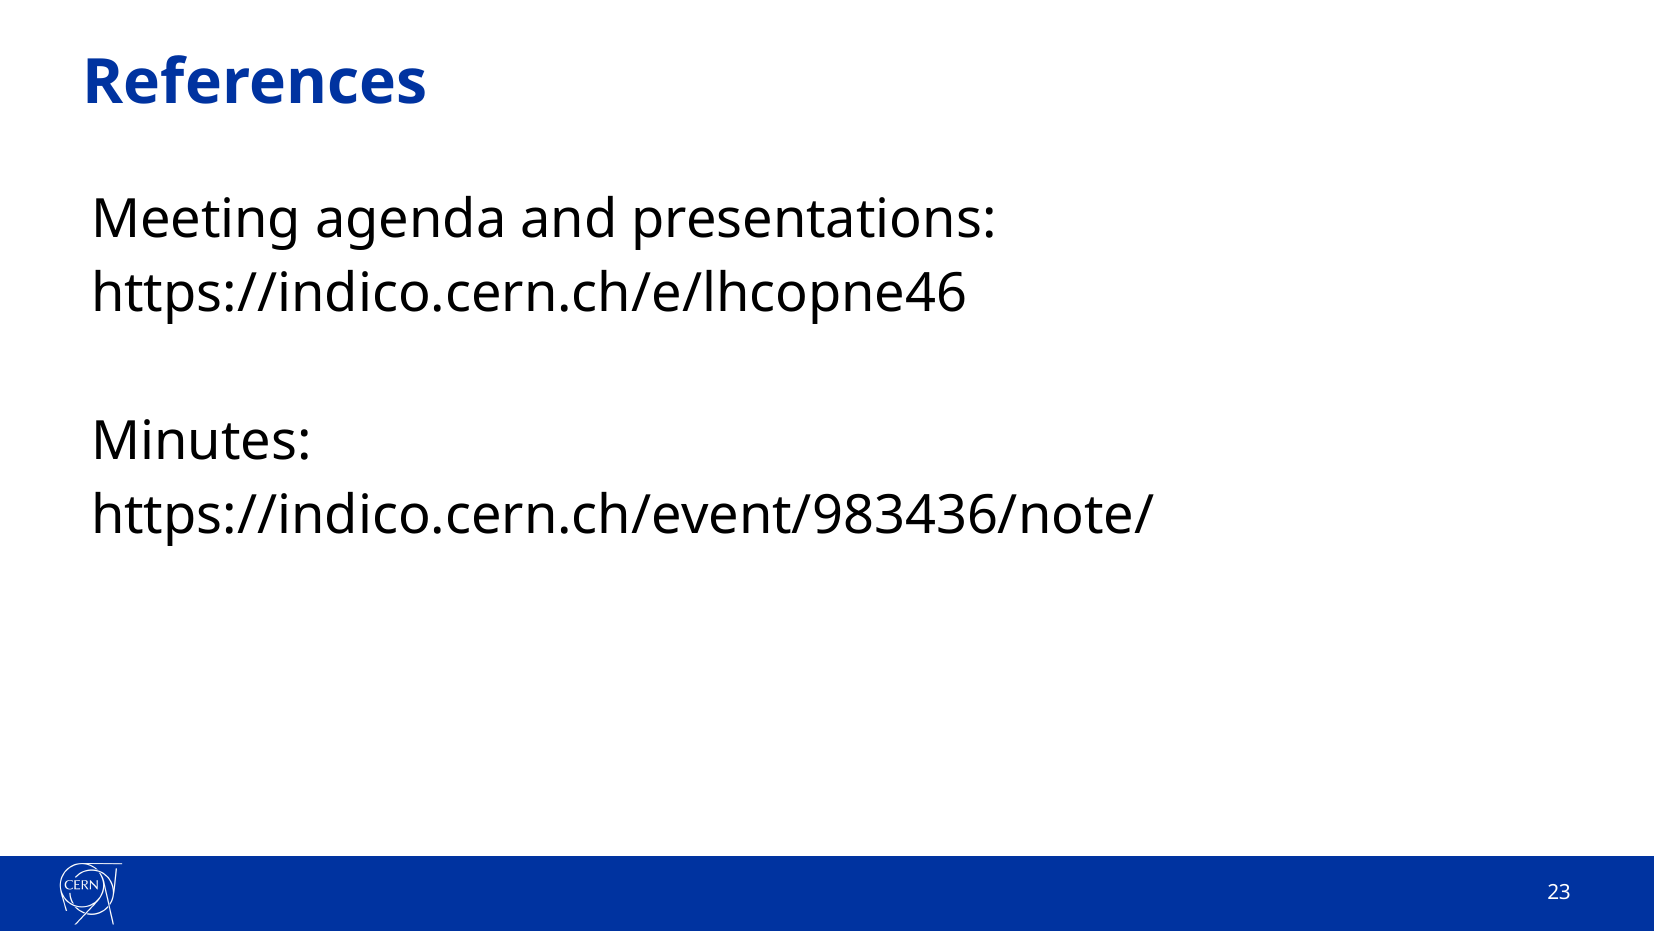

# References
Meeting agenda and presentations:
https://indico.cern.ch/e/lhcopne46
Minutes:
https://indico.cern.ch/event/983436/note/
23